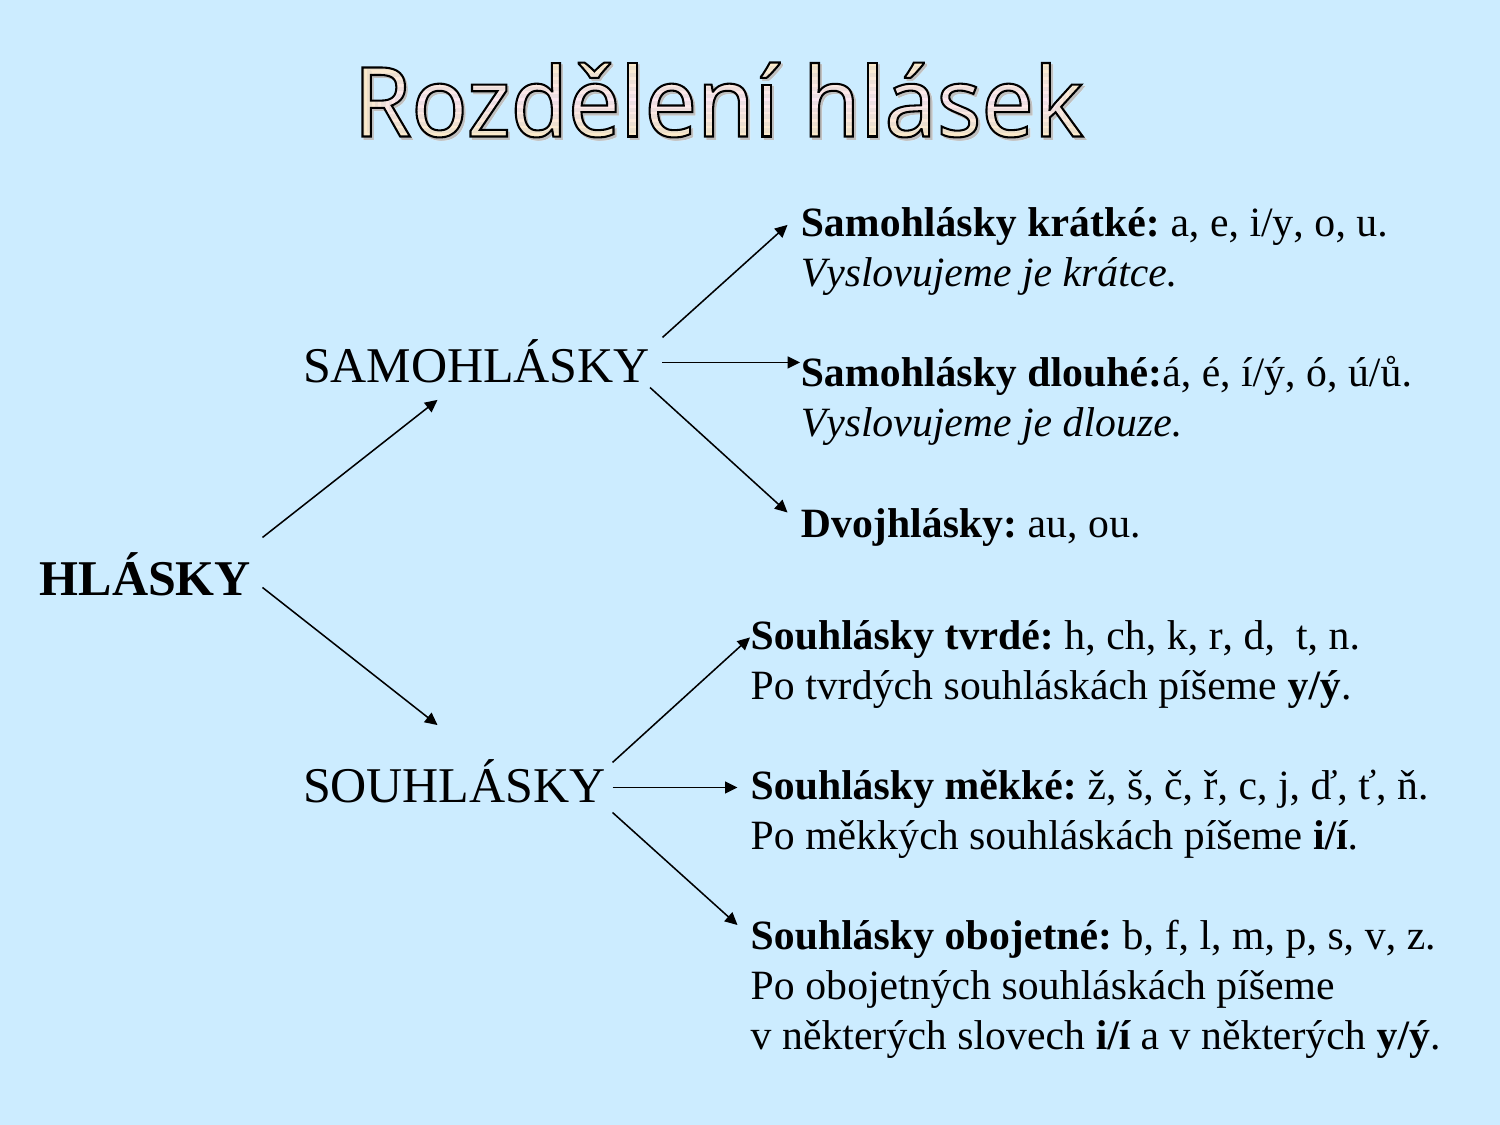

Rozdělení hlásek
Samohlásky krátké: a, e, i/y, o, u.
Vyslovujeme je krátce.
Samohlásky dlouhé:á, é, í/ý, ó, ú/ů.
Vyslovujeme je dlouze.
Dvojhlásky: au, ou.
SAMOHLÁSKY
SOUHLÁSKY
HLÁSKY
Souhlásky tvrdé: h, ch, k, r, d, t, n.
Po tvrdých souhláskách píšeme y/ý.
Souhlásky měkké: ž, š, č, ř, c, j, ď, ť, ň.
Po měkkých souhláskách píšeme i/í.
Souhlásky obojetné: b, f, l, m, p, s, v, z.
Po obojetných souhláskách píšeme
v některých slovech i/í a v některých y/ý.